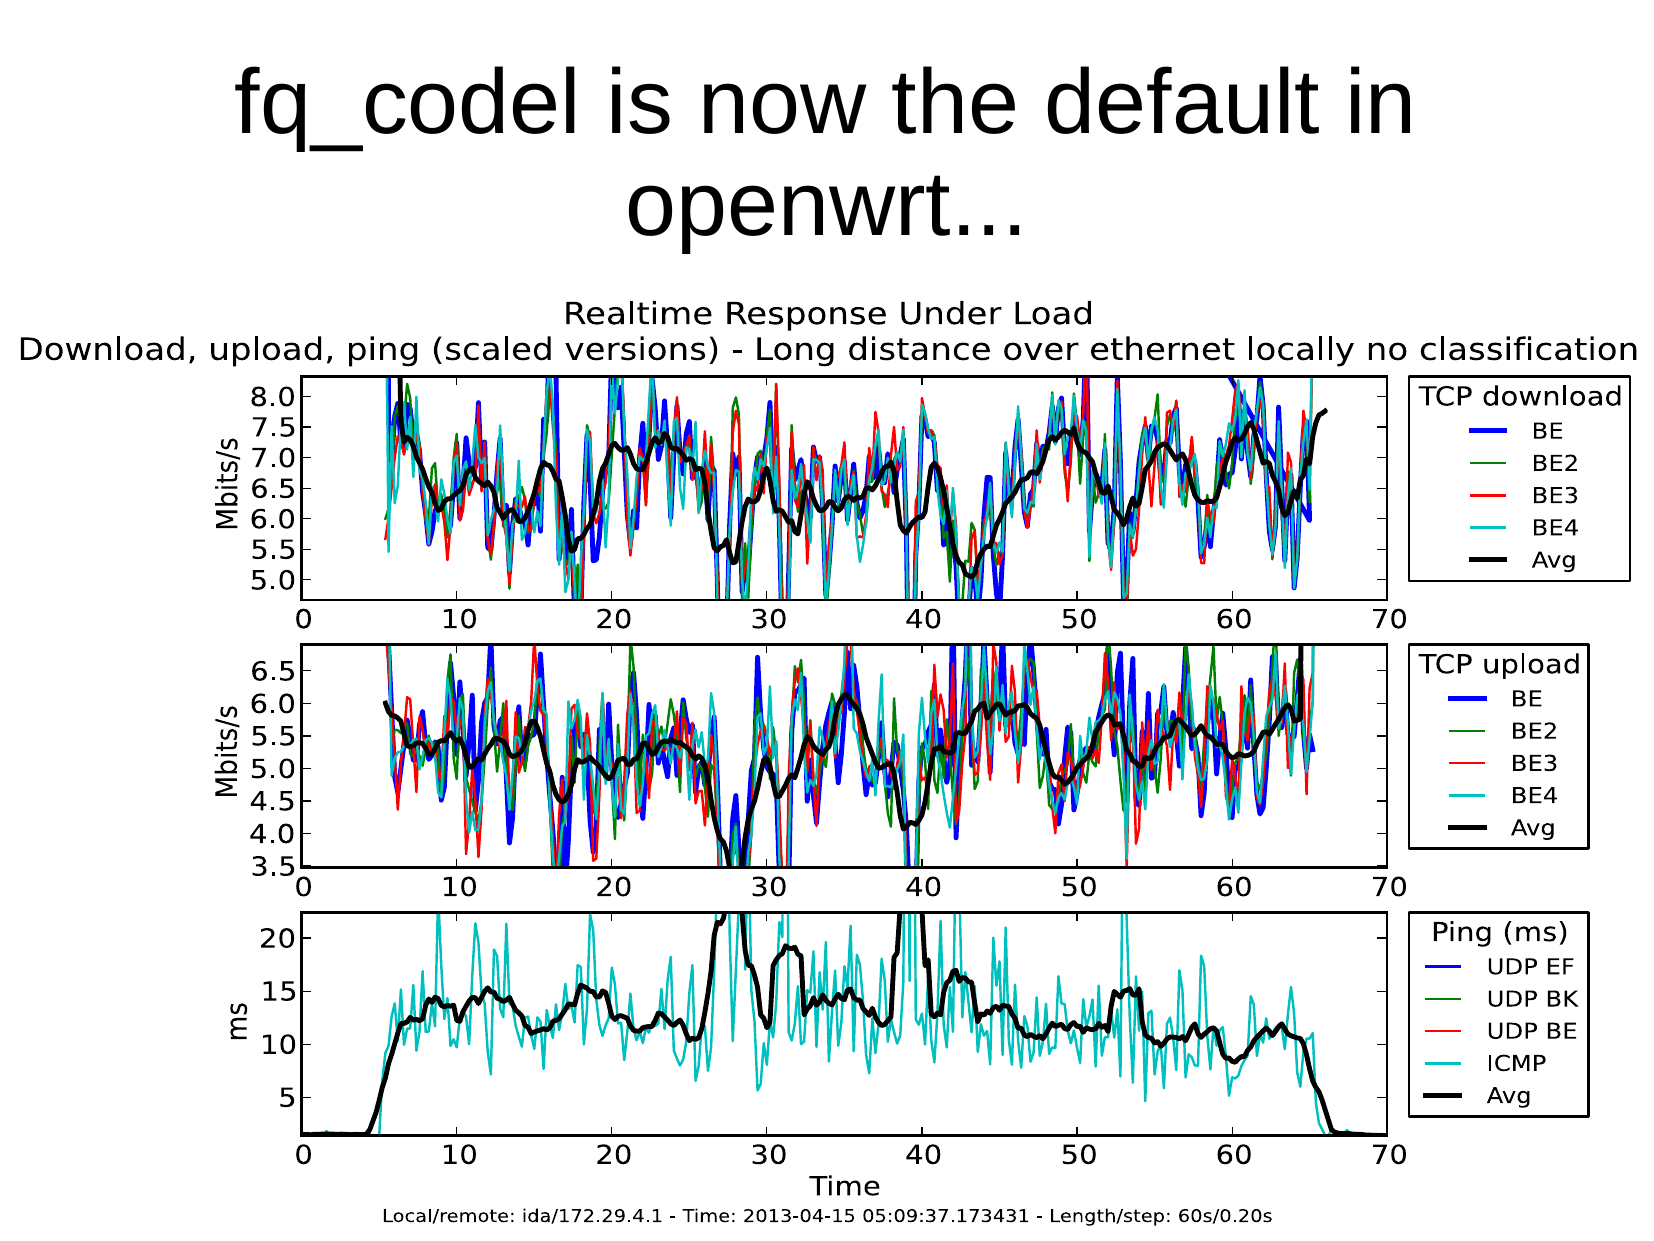

# fq_codel is now the default in openwrt...